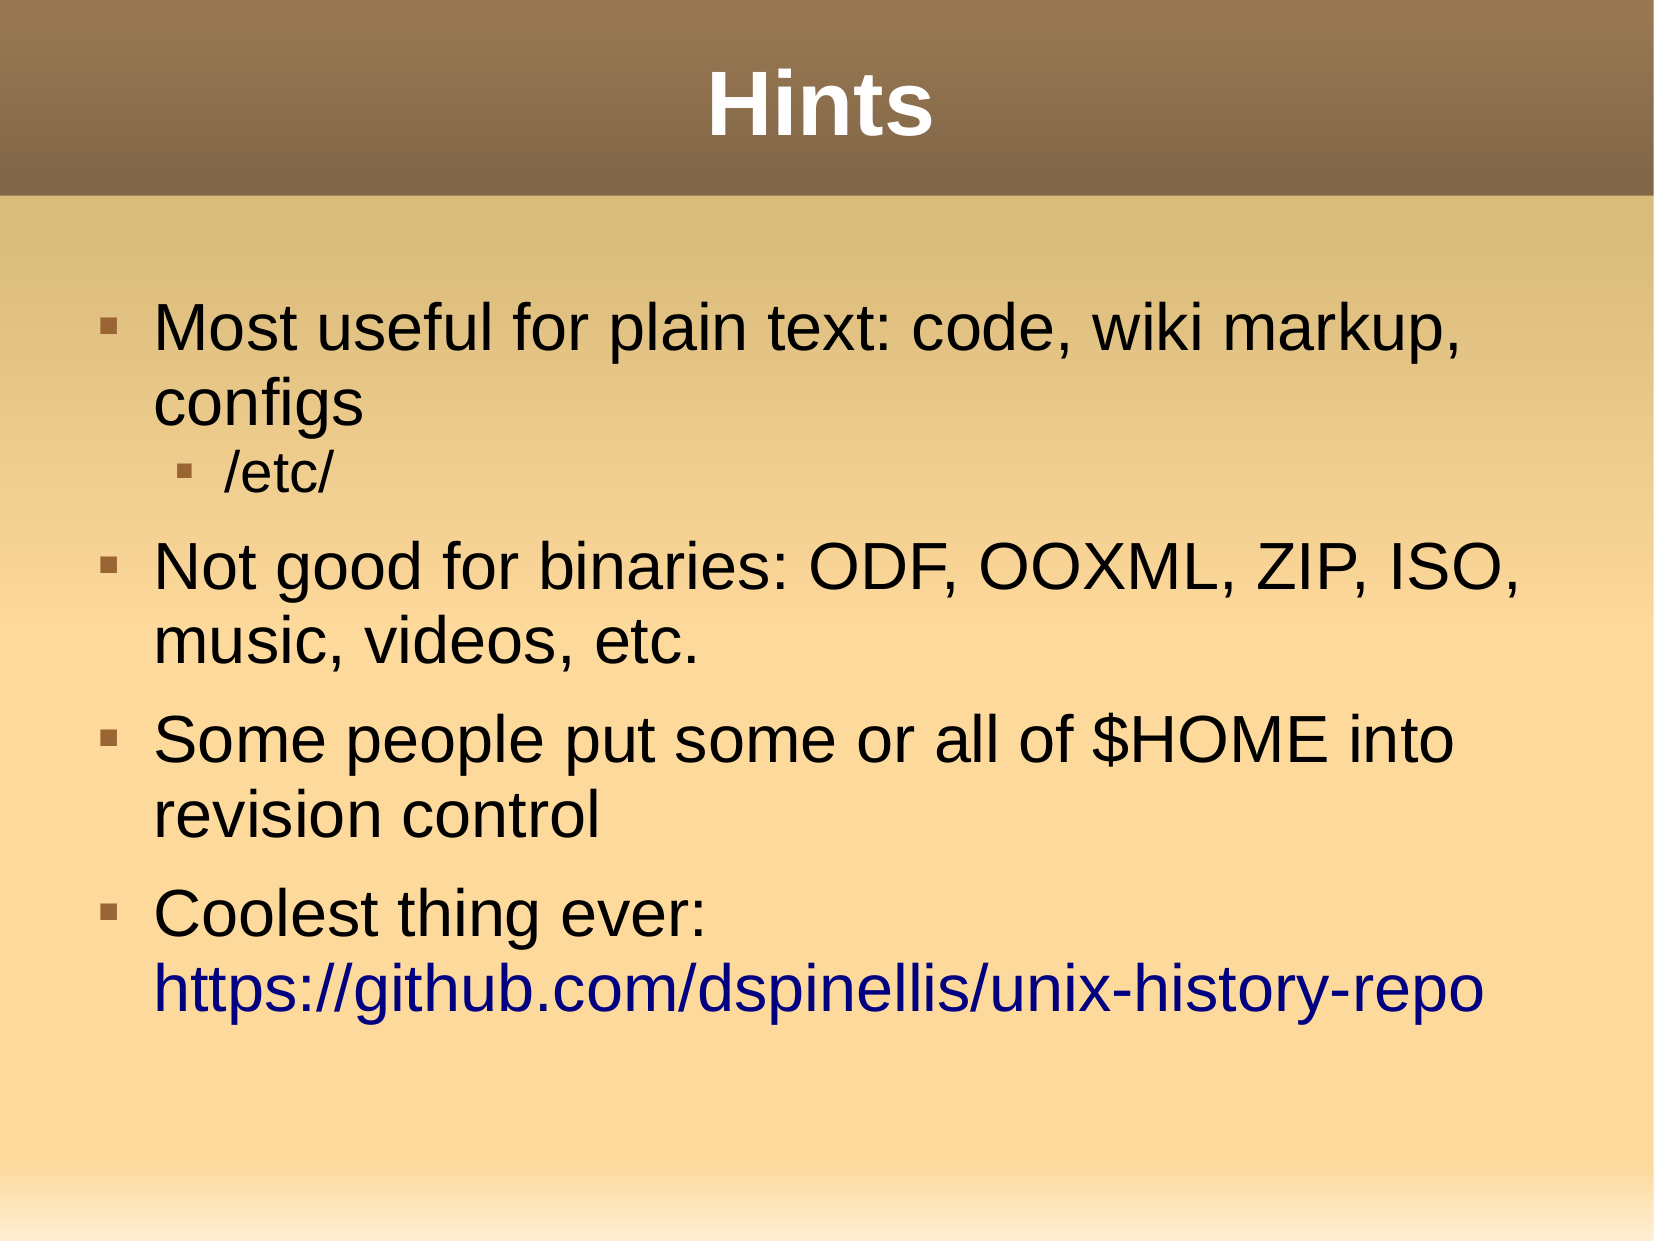

# Hints
Most useful for plain text: code, wiki markup, configs
/etc/
Not good for binaries: ODF, OOXML, ZIP, ISO, music, videos, etc.
Some people put some or all of $HOME into revision control
Coolest thing ever: https://github.com/dspinellis/unix-history-repo